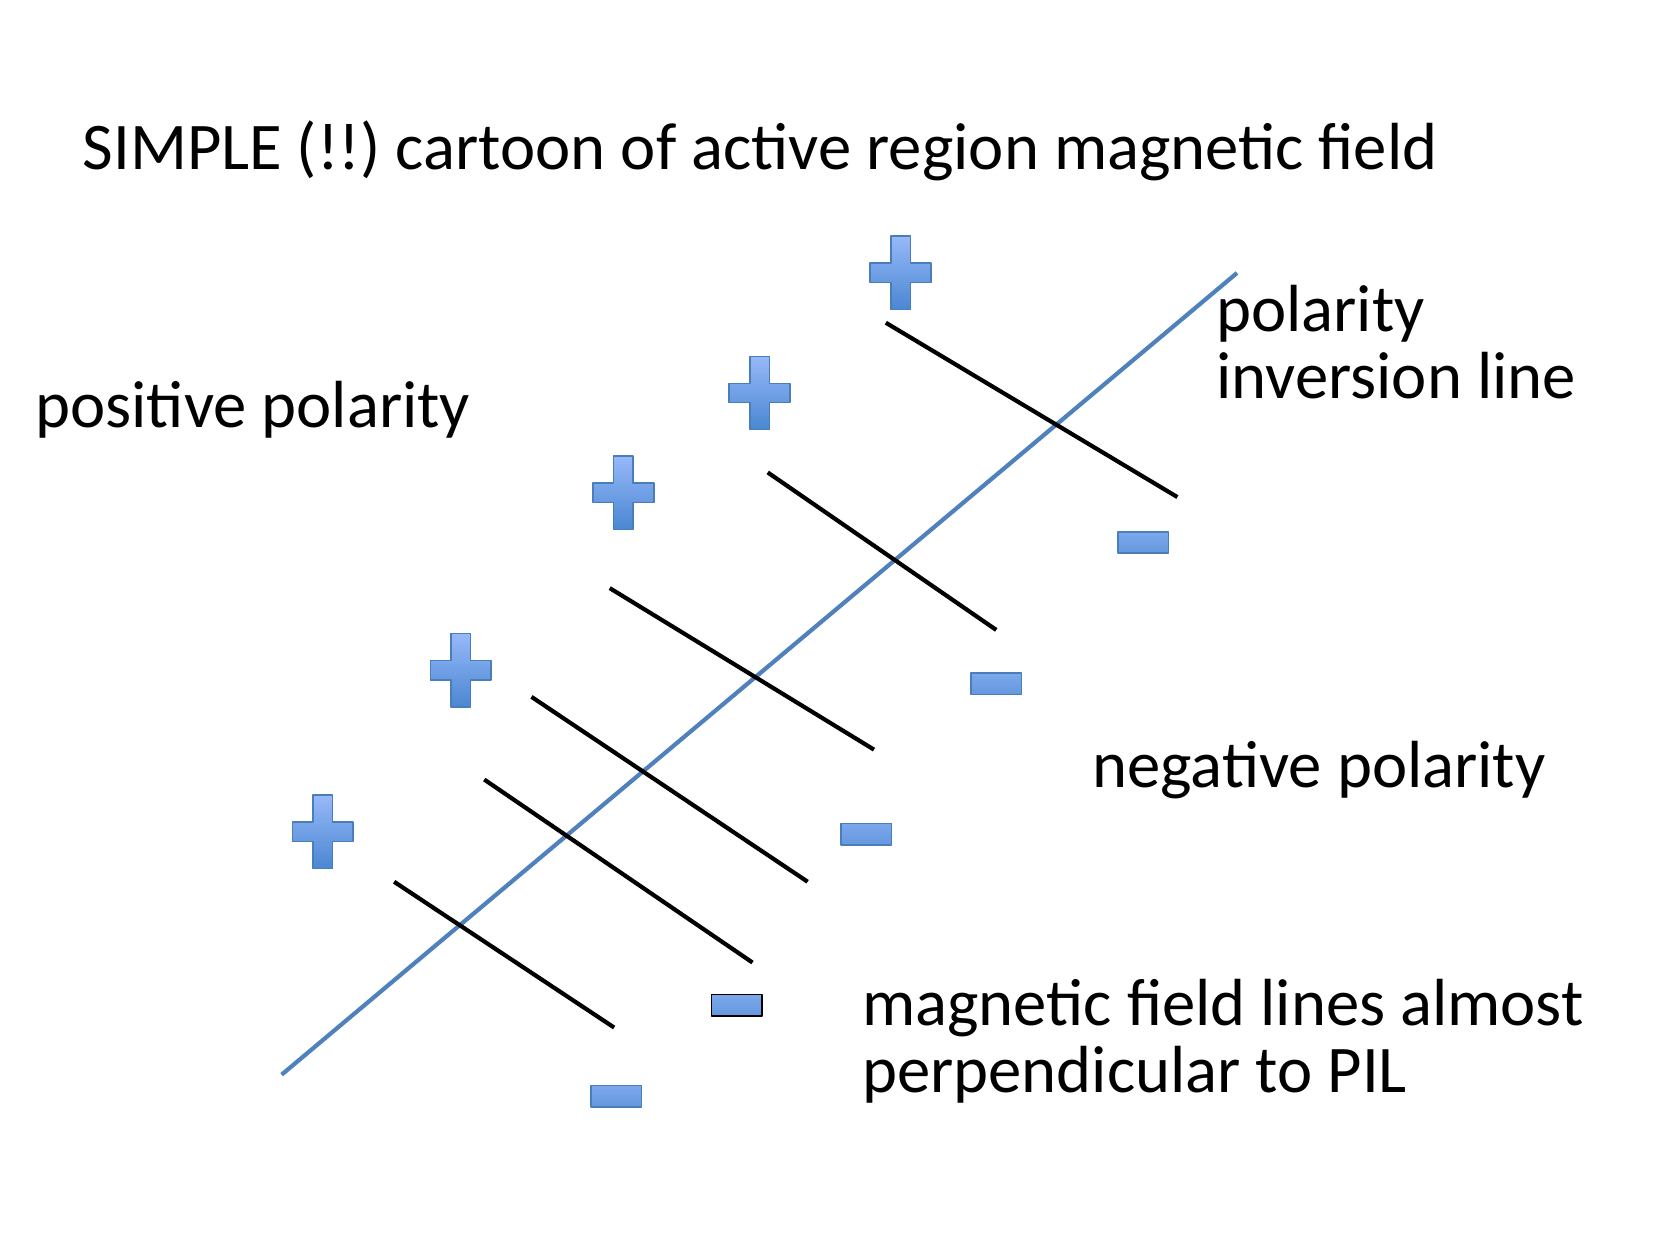

# SIMPLE (!!) cartoon of active region magnetic field
polarity inversion line
positive polarity
negative polarity
magnetic field lines almost perpendicular to PIL